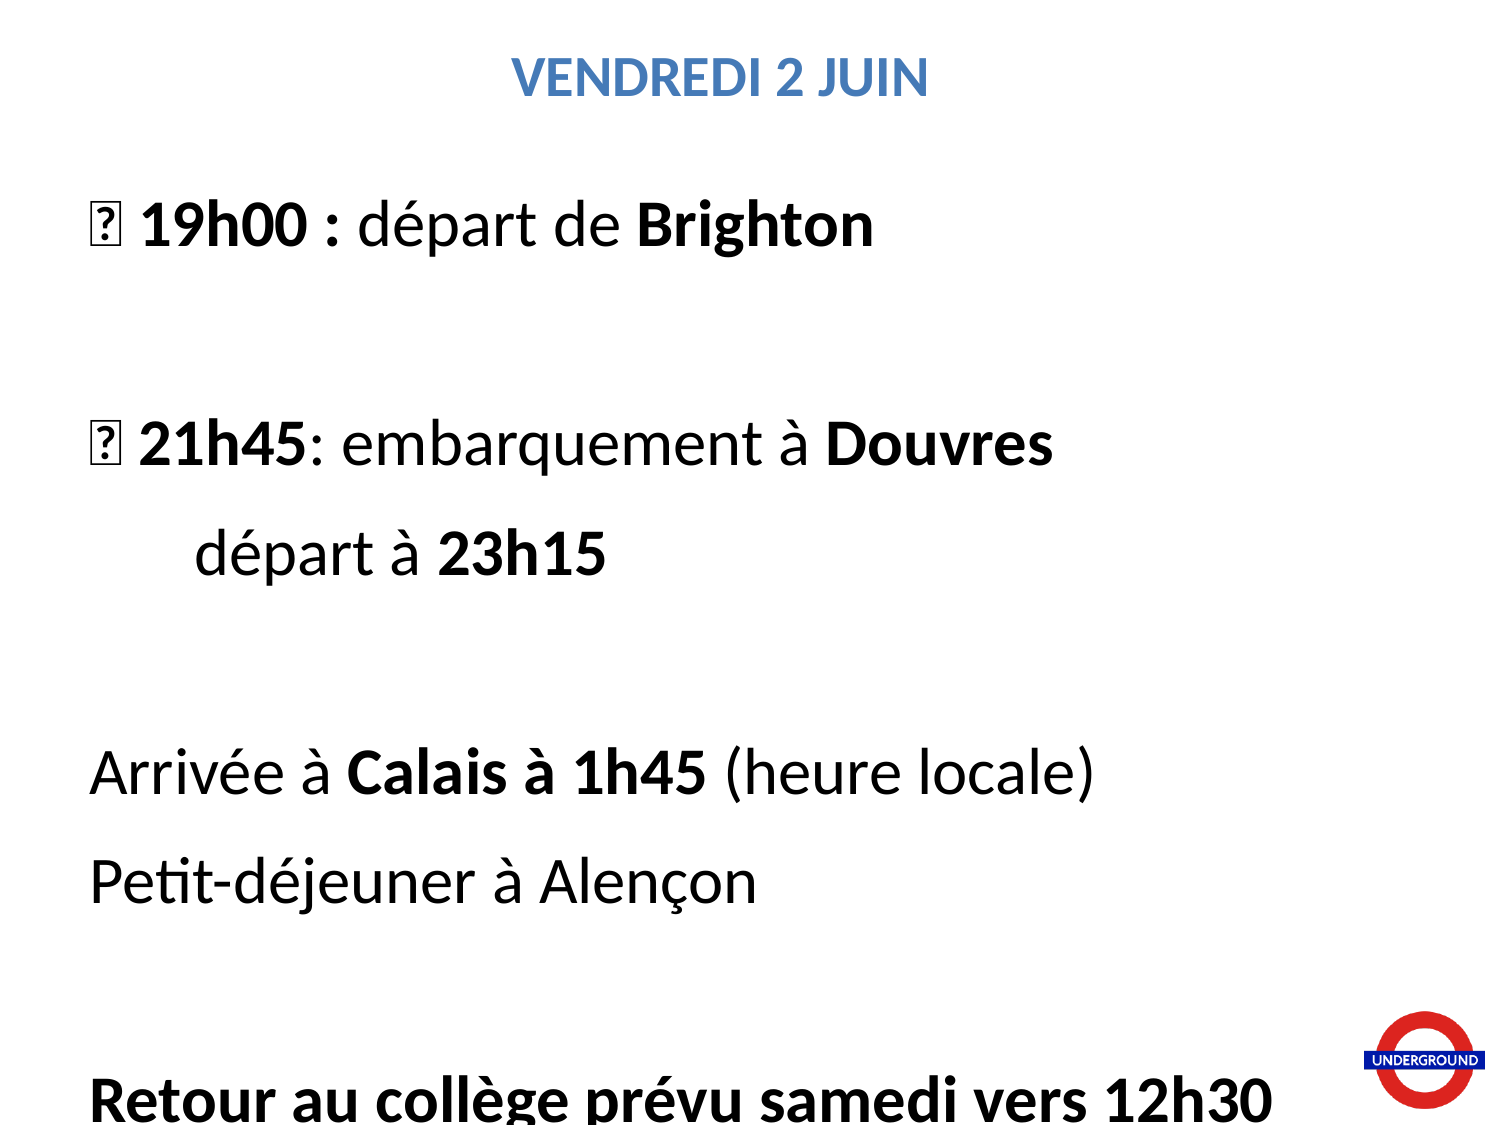

VENDREDI 2 JUIN
#  19h00 : départ de Brighton
 21h45: embarquement à Douvres
 départ à 23h15
Arrivée à Calais à 1h45 (heure locale)
Petit-déjeuner à Alençon
Retour au collège prévu samedi vers 12h30